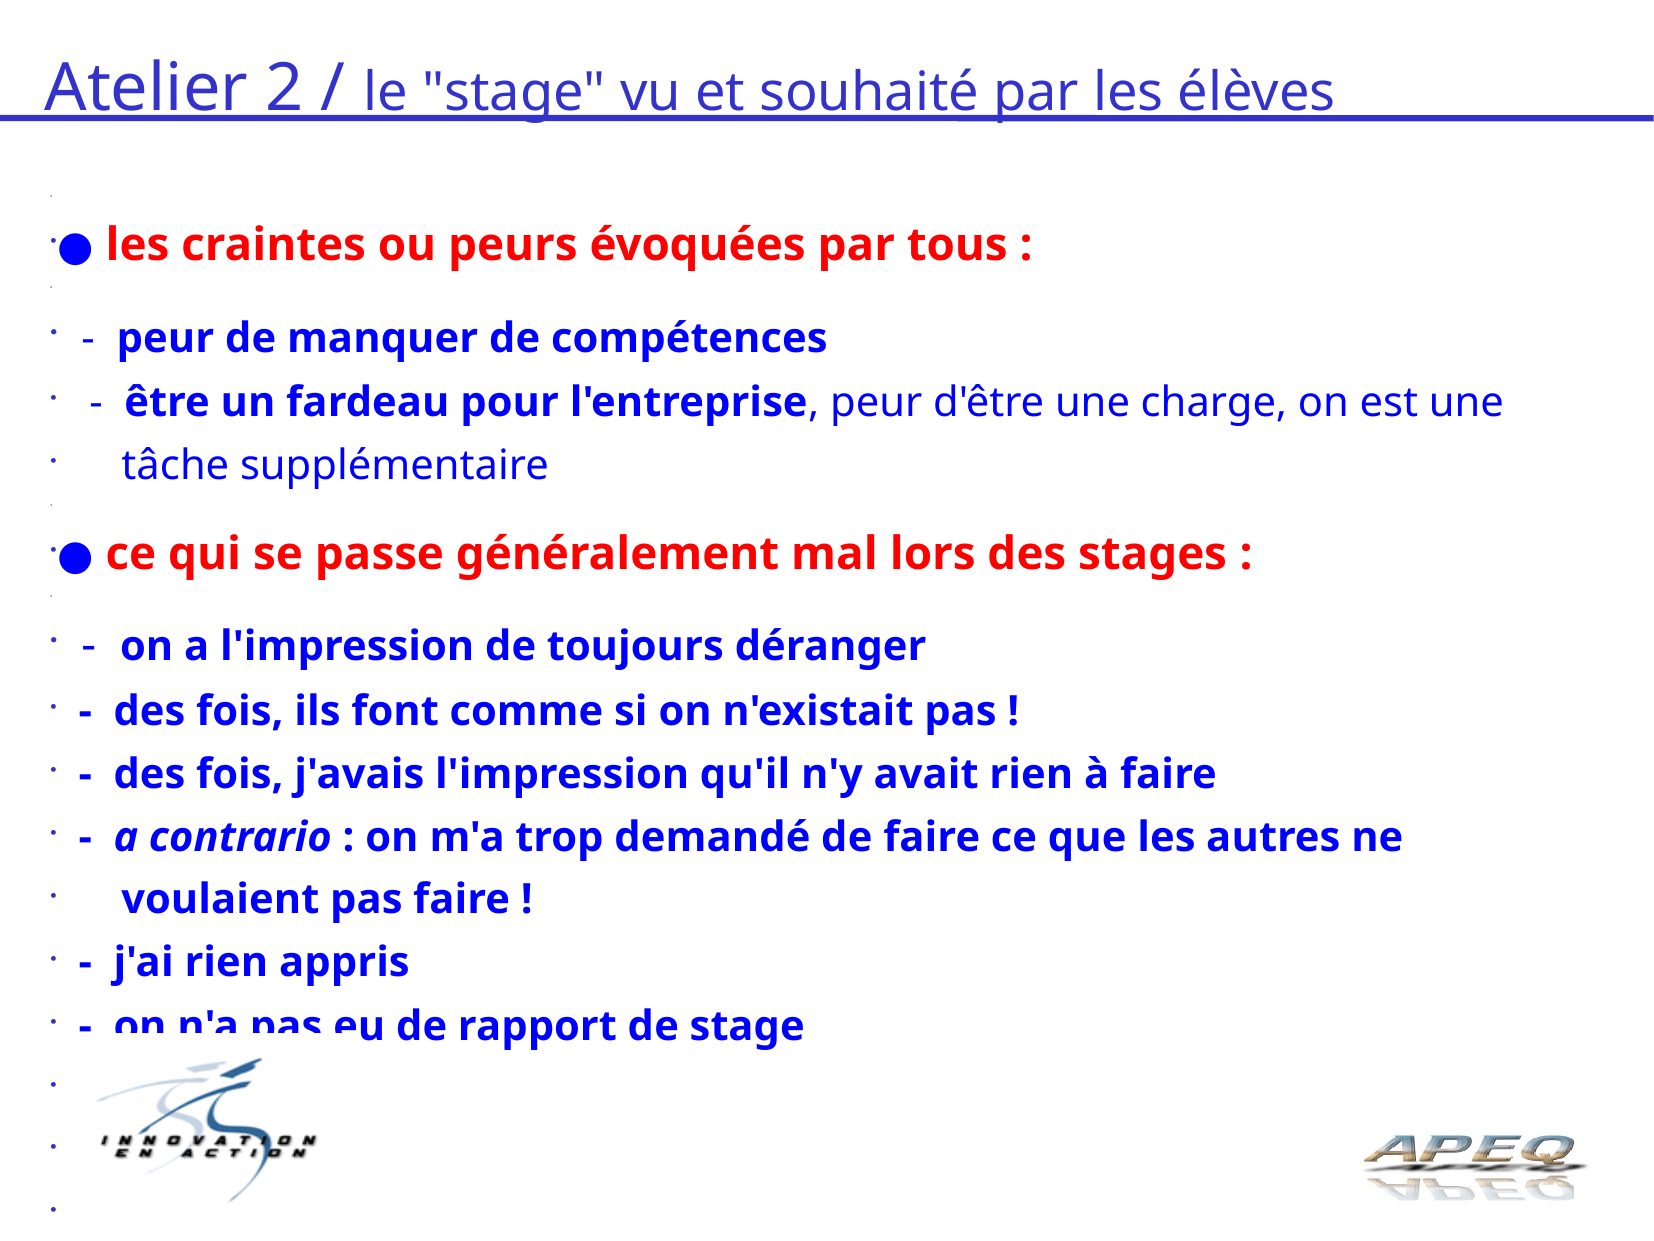

Atelier 2 / le "stage" vu et souhaité par les élèves
● les craintes ou peurs évoquées par tous :
 - peur de manquer de compétences
 - être un fardeau pour l'entreprise, peur d'être une charge, on est une
 tâche supplémentaire
● ce qui se passe généralement mal lors des stages :
 - on a l'impression de toujours déranger
 - des fois, ils font comme si on n'existait pas !
 - des fois, j'avais l'impression qu'il n'y avait rien à faire
 - a contrario : on m'a trop demandé de faire ce que les autres ne
 voulaient pas faire !
 - j'ai rien appris
 - on n'a pas eu de rapport de stage